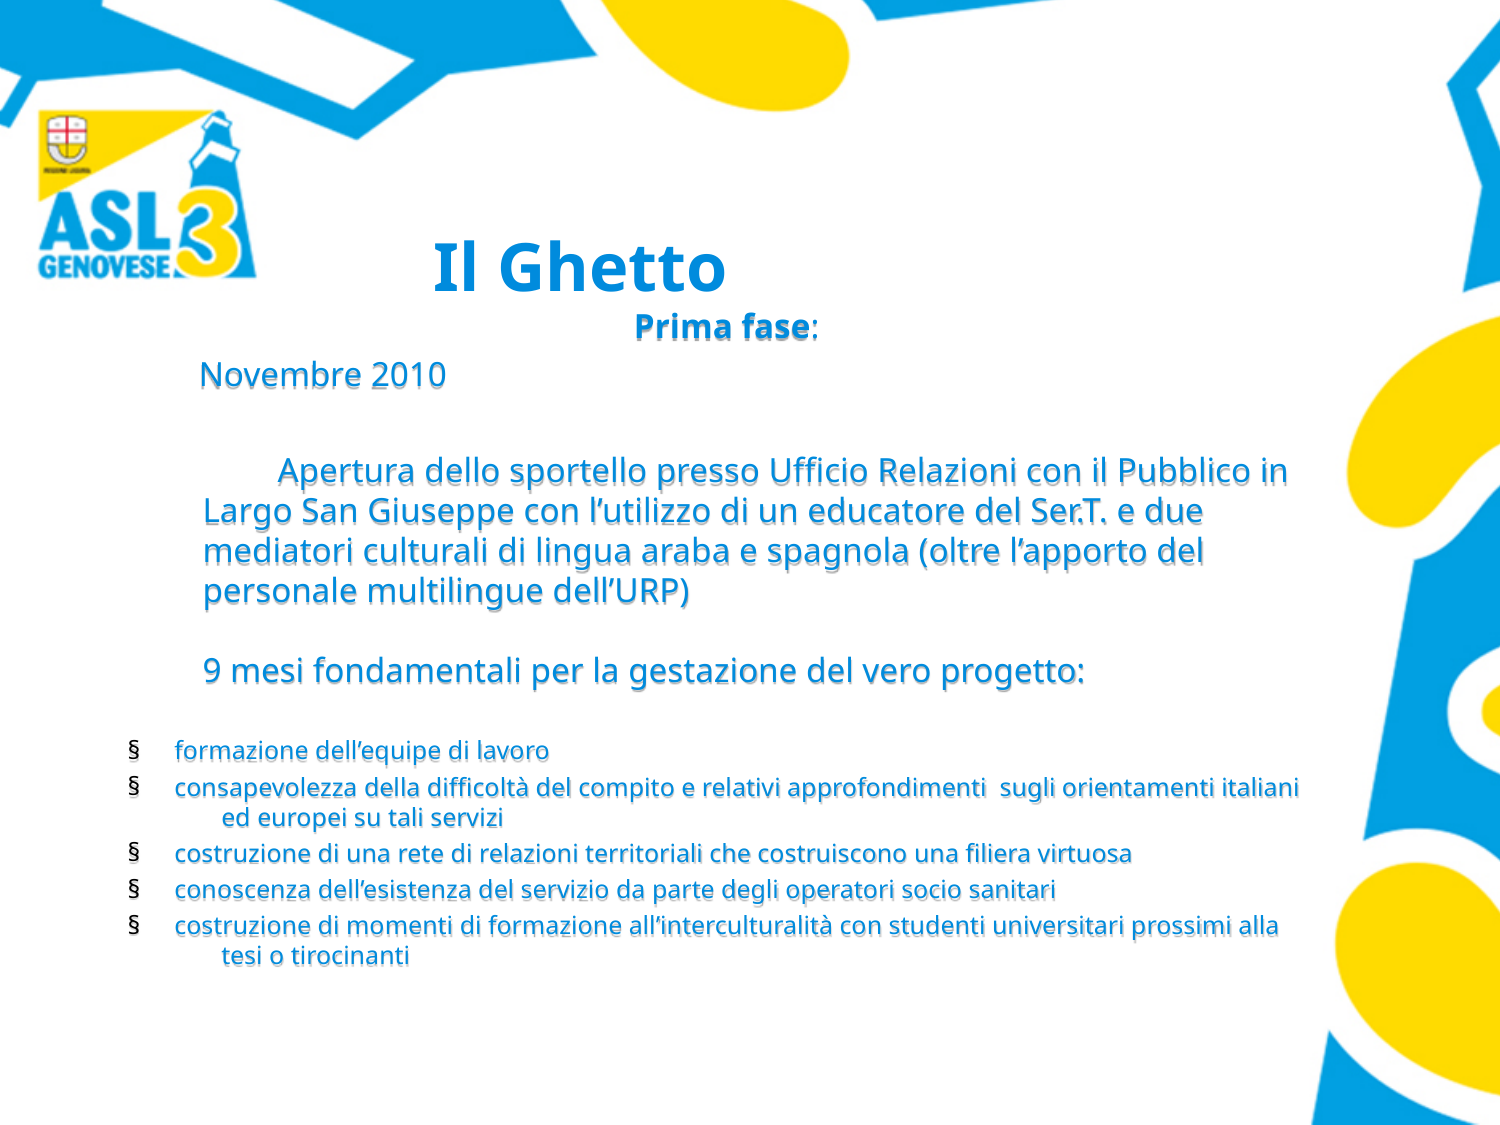

Il Ghetto
# Prima fase:
 Novembre 2010
	Apertura dello sportello presso Ufficio Relazioni con il Pubblico in Largo San Giuseppe con l’utilizzo di un educatore del Ser.T. e due mediatori culturali di lingua araba e spagnola (oltre l’apporto del personale multilingue dell’URP)
9 mesi fondamentali per la gestazione del vero progetto:
formazione dell’equipe di lavoro
consapevolezza della difficoltà del compito e relativi approfondimenti sugli orientamenti italiani ed europei su tali servizi
costruzione di una rete di relazioni territoriali che costruiscono una filiera virtuosa
conoscenza dell’esistenza del servizio da parte degli operatori socio sanitari
costruzione di momenti di formazione all’interculturalità con studenti universitari prossimi alla tesi o tirocinanti